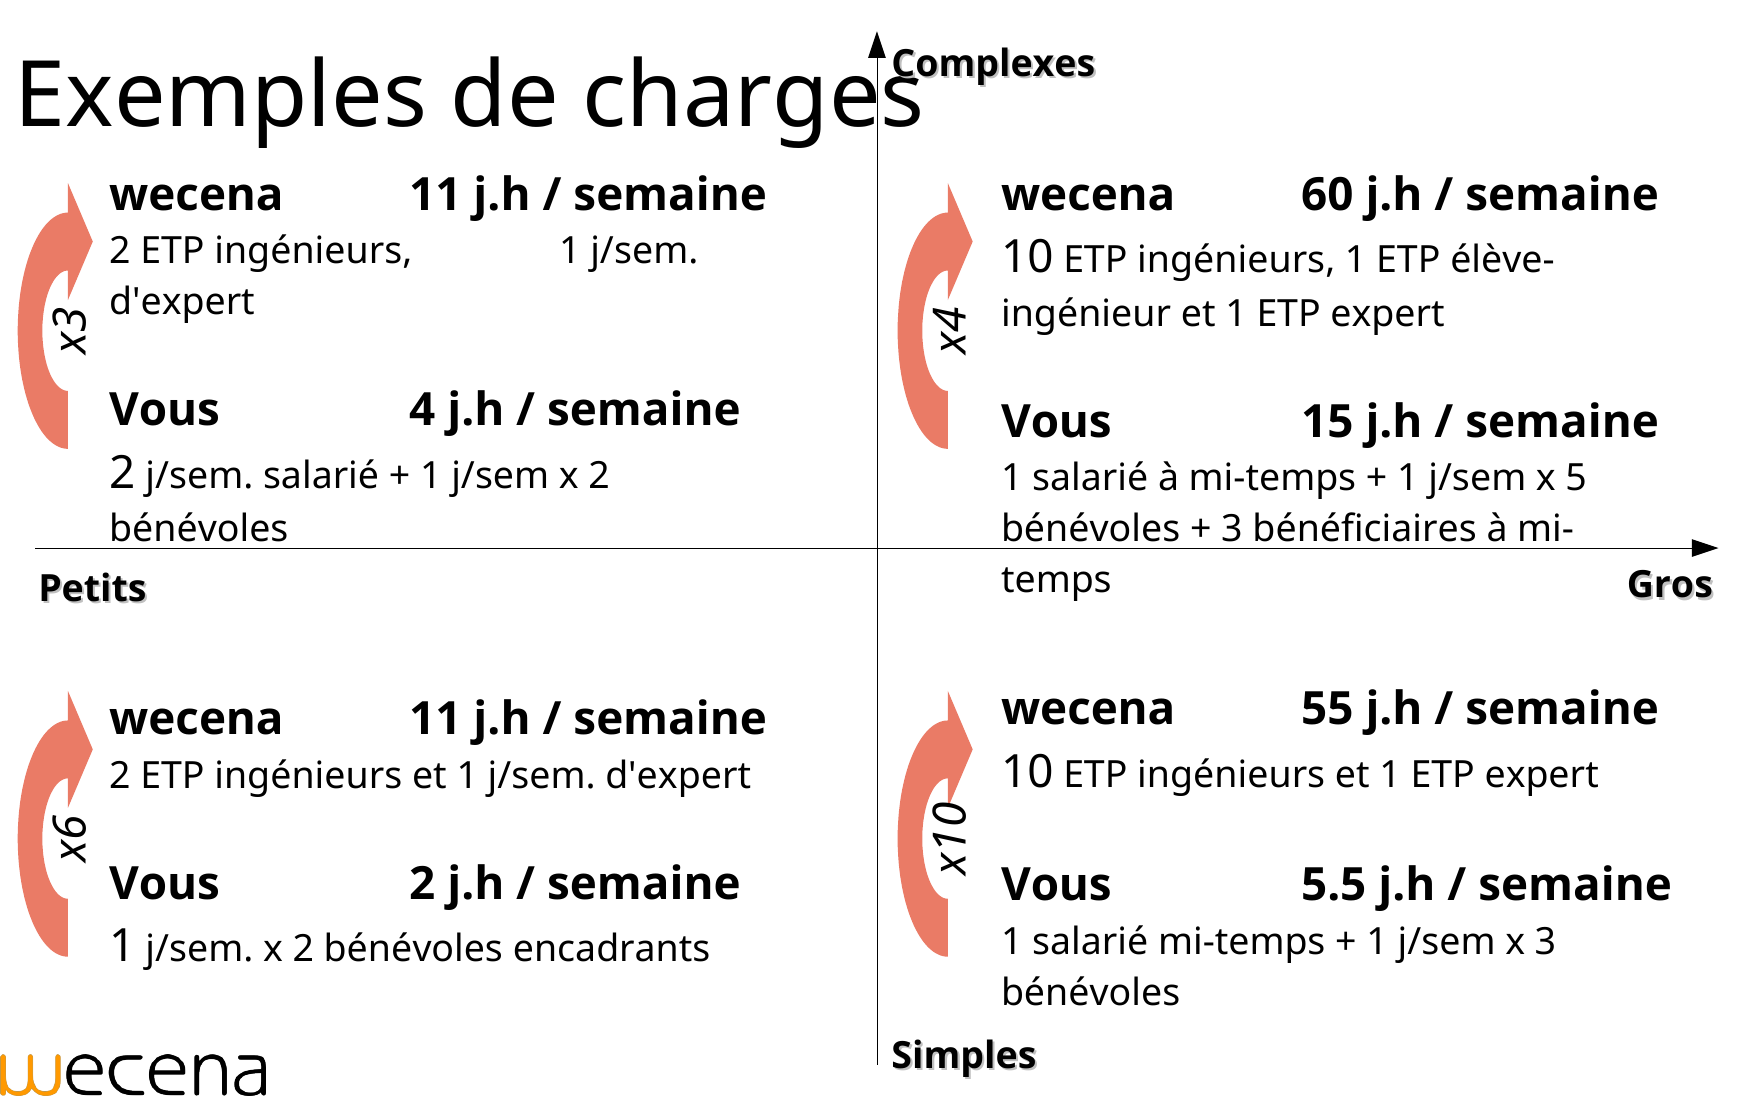

# Exemples de charges
Complexes
wecena	11 j.h / semaine
2 ETP ingénieurs, 	1 j/sem. d'expert
Vous		4 j.h / semaine
2 j/sem. salarié + 1 j/sem x 2 bénévoles
wecena	60 j.h / semaine
10 ETP ingénieurs, 1 ETP élève-ingénieur et 1 ETP expert
Vous		15 j.h / semaine
1 salarié à mi-temps + 1 j/sem x 5 bénévoles + 3 bénéficiaires à mi-temps
x3
x4
Gros
Petits
wecena	55 j.h / semaine
10 ETP ingénieurs et 1 ETP expert
Vous		5.5 j.h / semaine
1 salarié mi-temps + 1 j/sem x 3 bénévoles
wecena	11 j.h / semaine
2 ETP ingénieurs et 1 j/sem. d'expert
Vous		2 j.h / semaine
1 j/sem. x 2 bénévoles encadrants
x6
x10
Simples